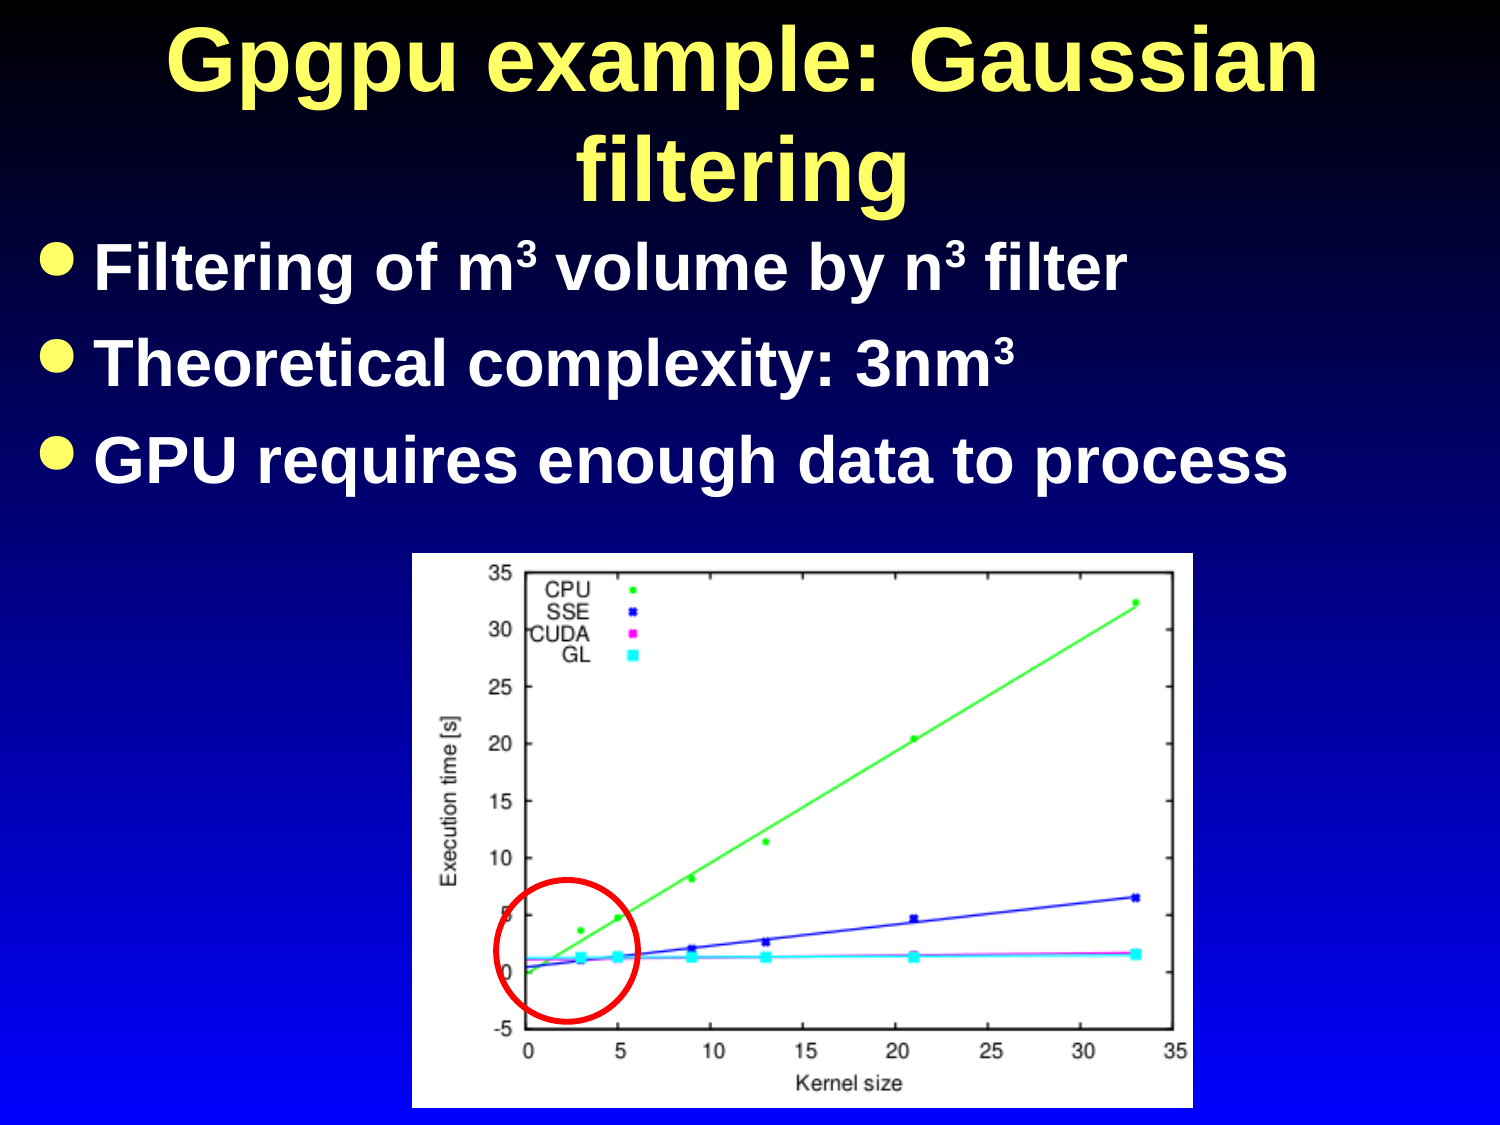

# Gpgpu example: Gaussian filtering
Filtering of m3 volume by n3 filter
Theoretical complexity: 3nm3
GPU requires enough data to process